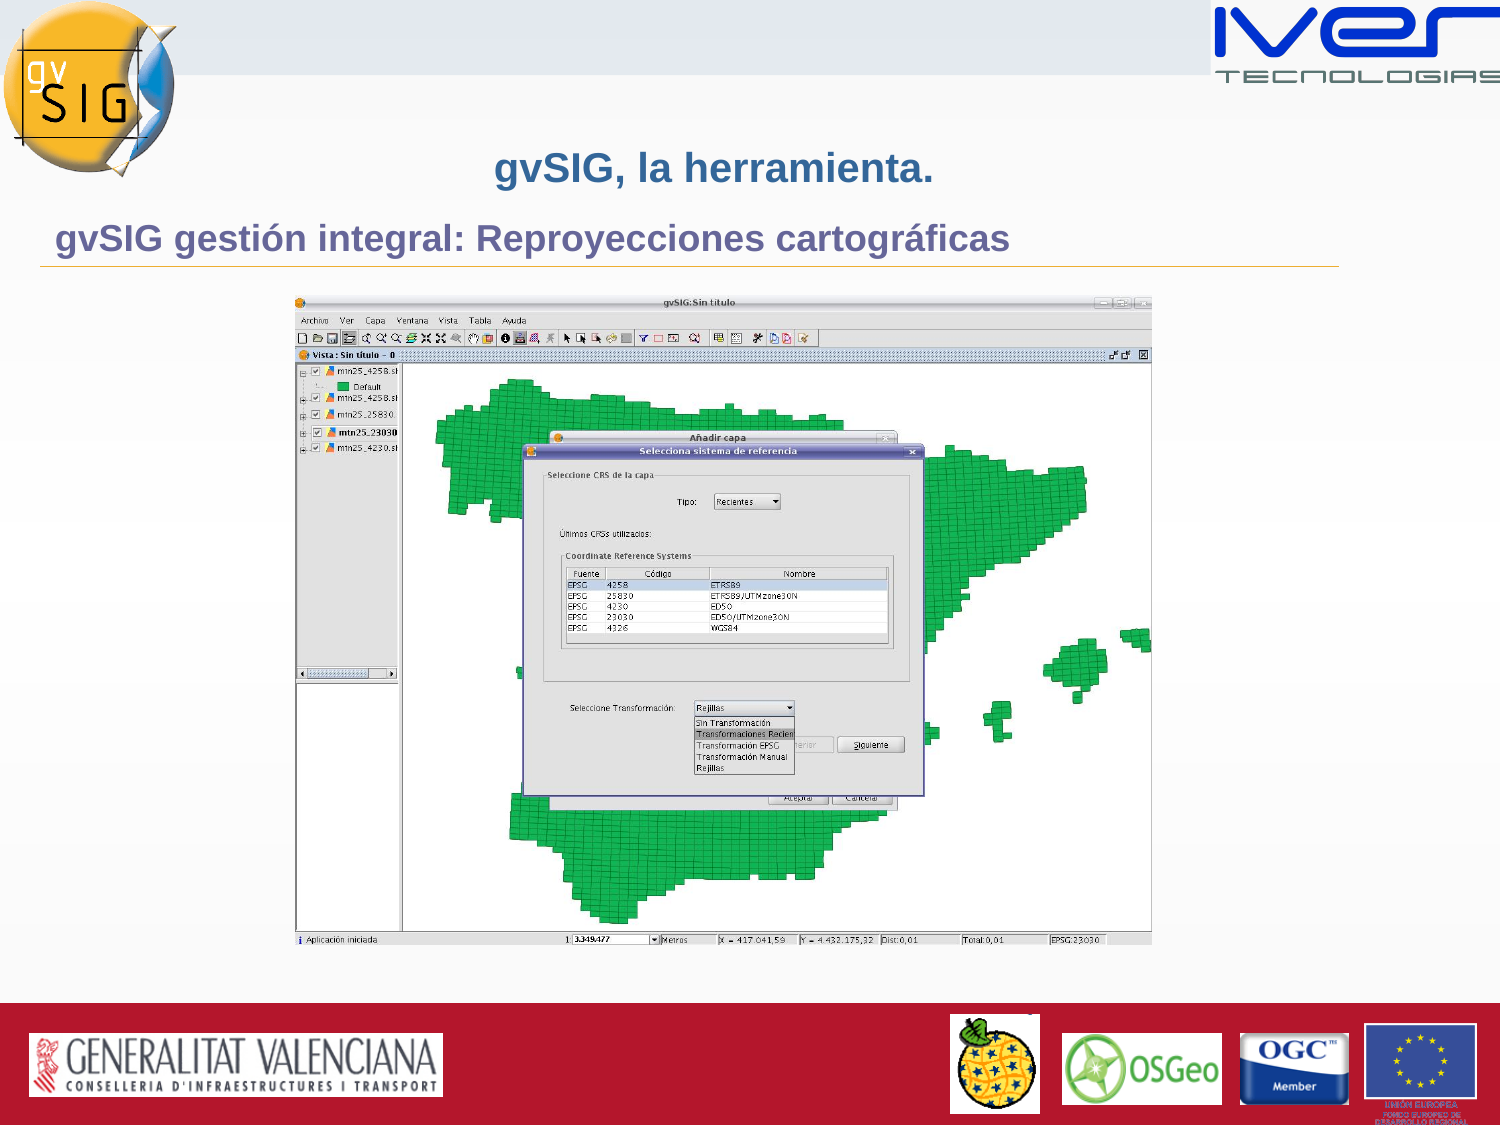

gvSIG, la herramienta.
gvSIG gestión integral: Reproyecciones cartográficas